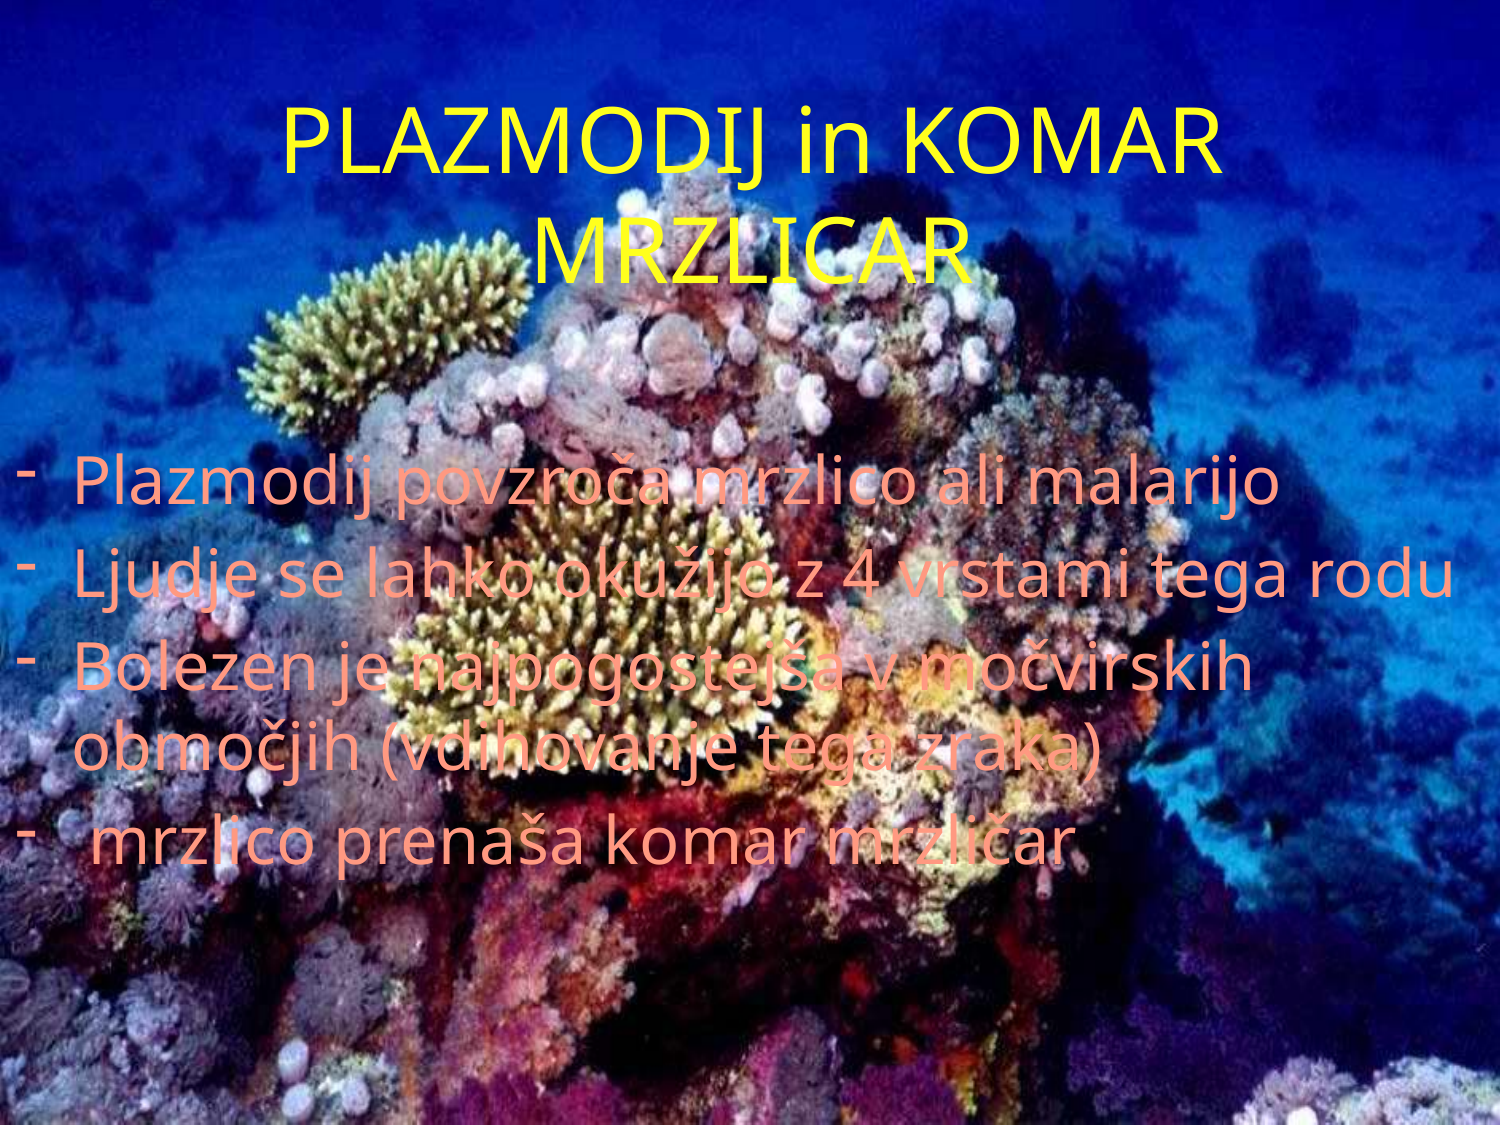

# PLAZMODIJ in KOMAR MRZLICAR
Plazmodij povzroča mrzlico ali malarijo
Ljudje se lahko okužijo z 4 vrstami tega rodu
Bolezen je najpogostejša v močvirskih območjih (vdihovanje tega zraka)
 mrzlico prenaša komar mrzličar